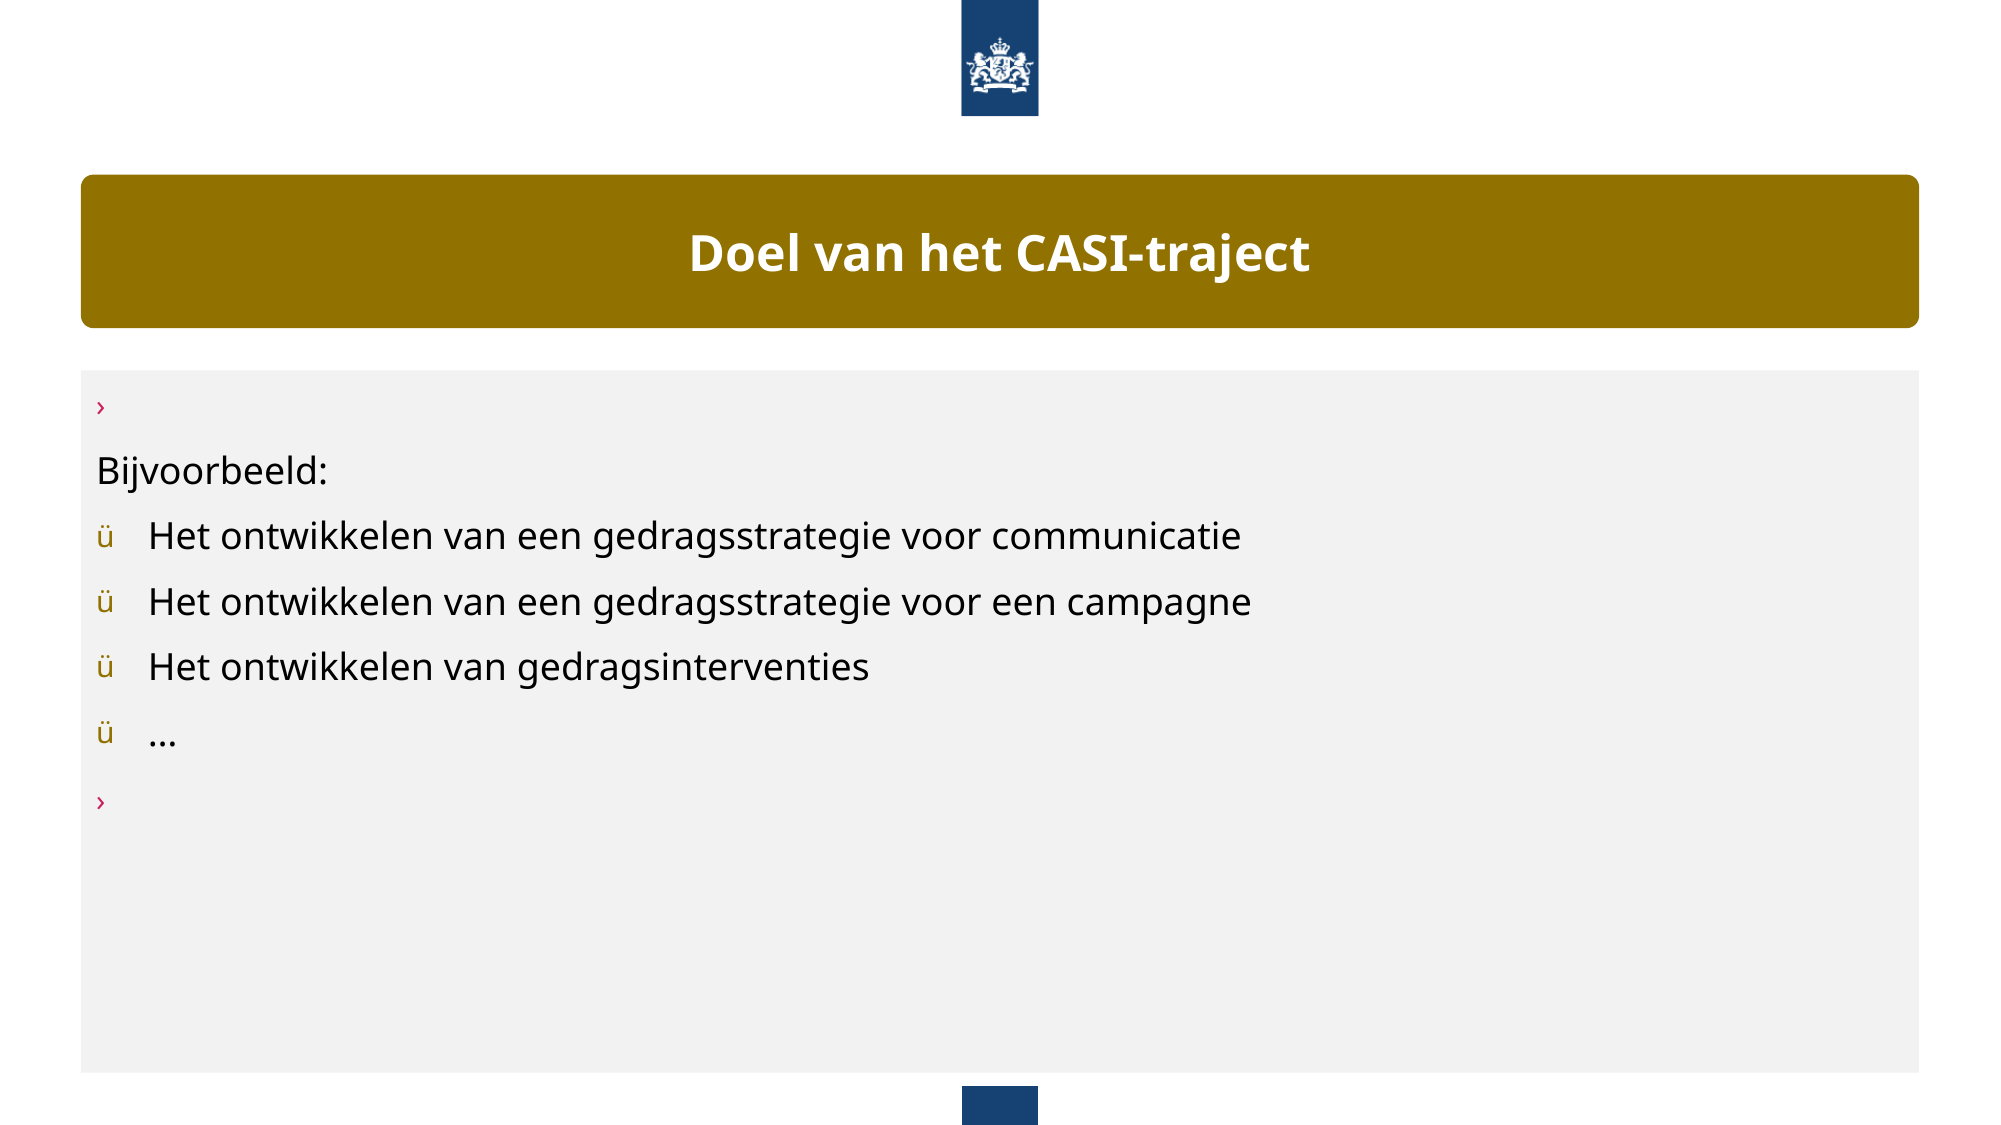

Doel van het CASI-traject
Bijvoorbeeld:
Het ontwikkelen van een gedragsstrategie voor communicatie
Het ontwikkelen van een gedragsstrategie voor een campagne
Het ontwikkelen van gedragsinterventies
…